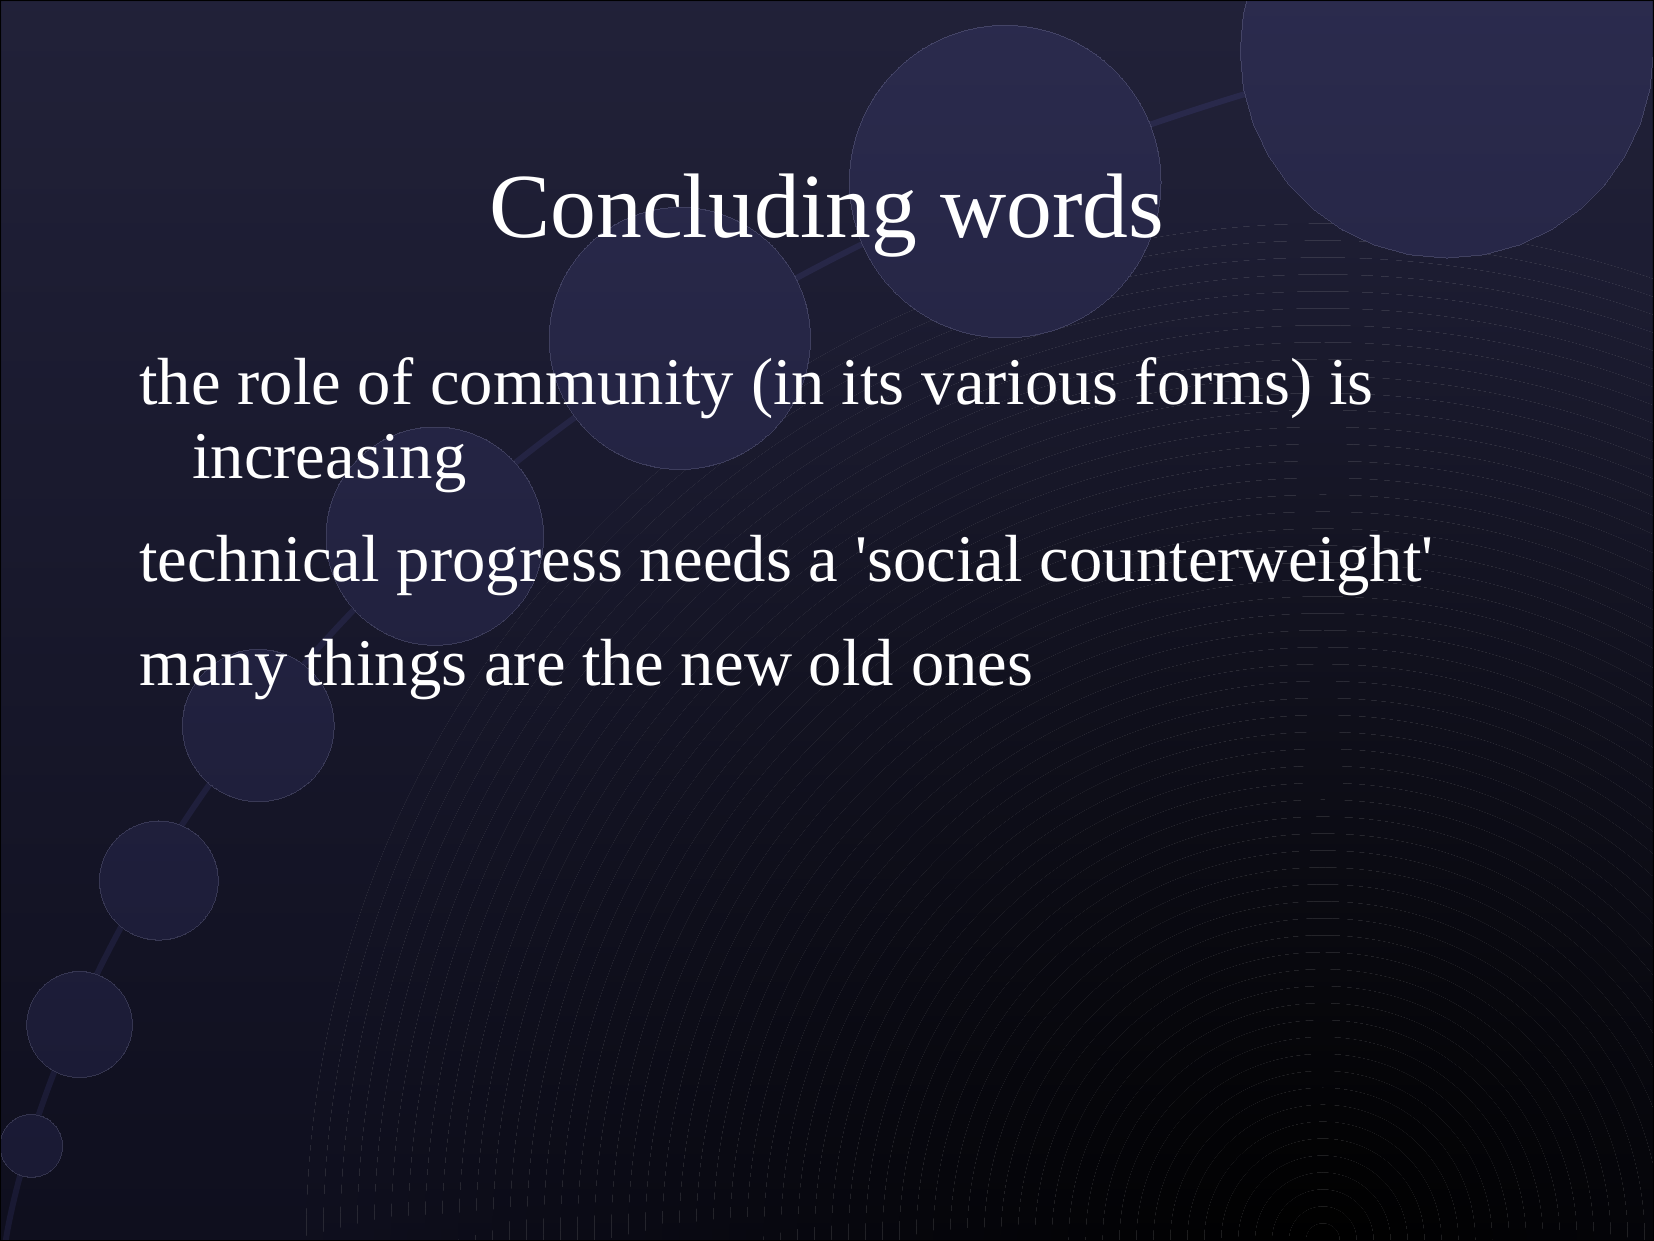

# Concluding words
the role of community (in its various forms) is increasing
technical progress needs a 'social counterweight'
many things are the new old ones